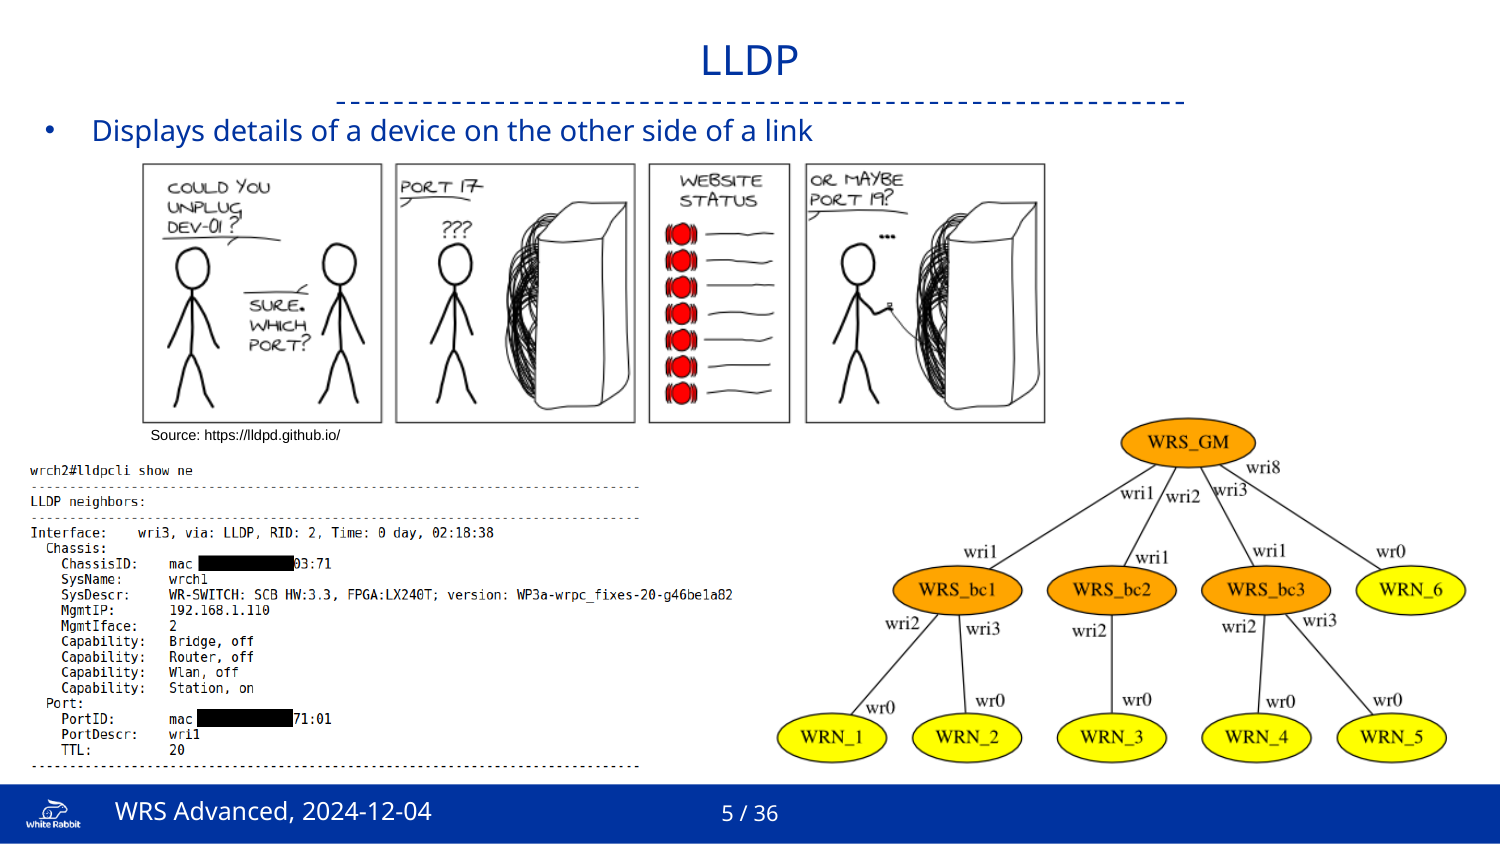

# LLDP
Displays details of a device on the other side of a link
Source: https://lldpd.github.io/
WRS Advanced, 2024-12-04